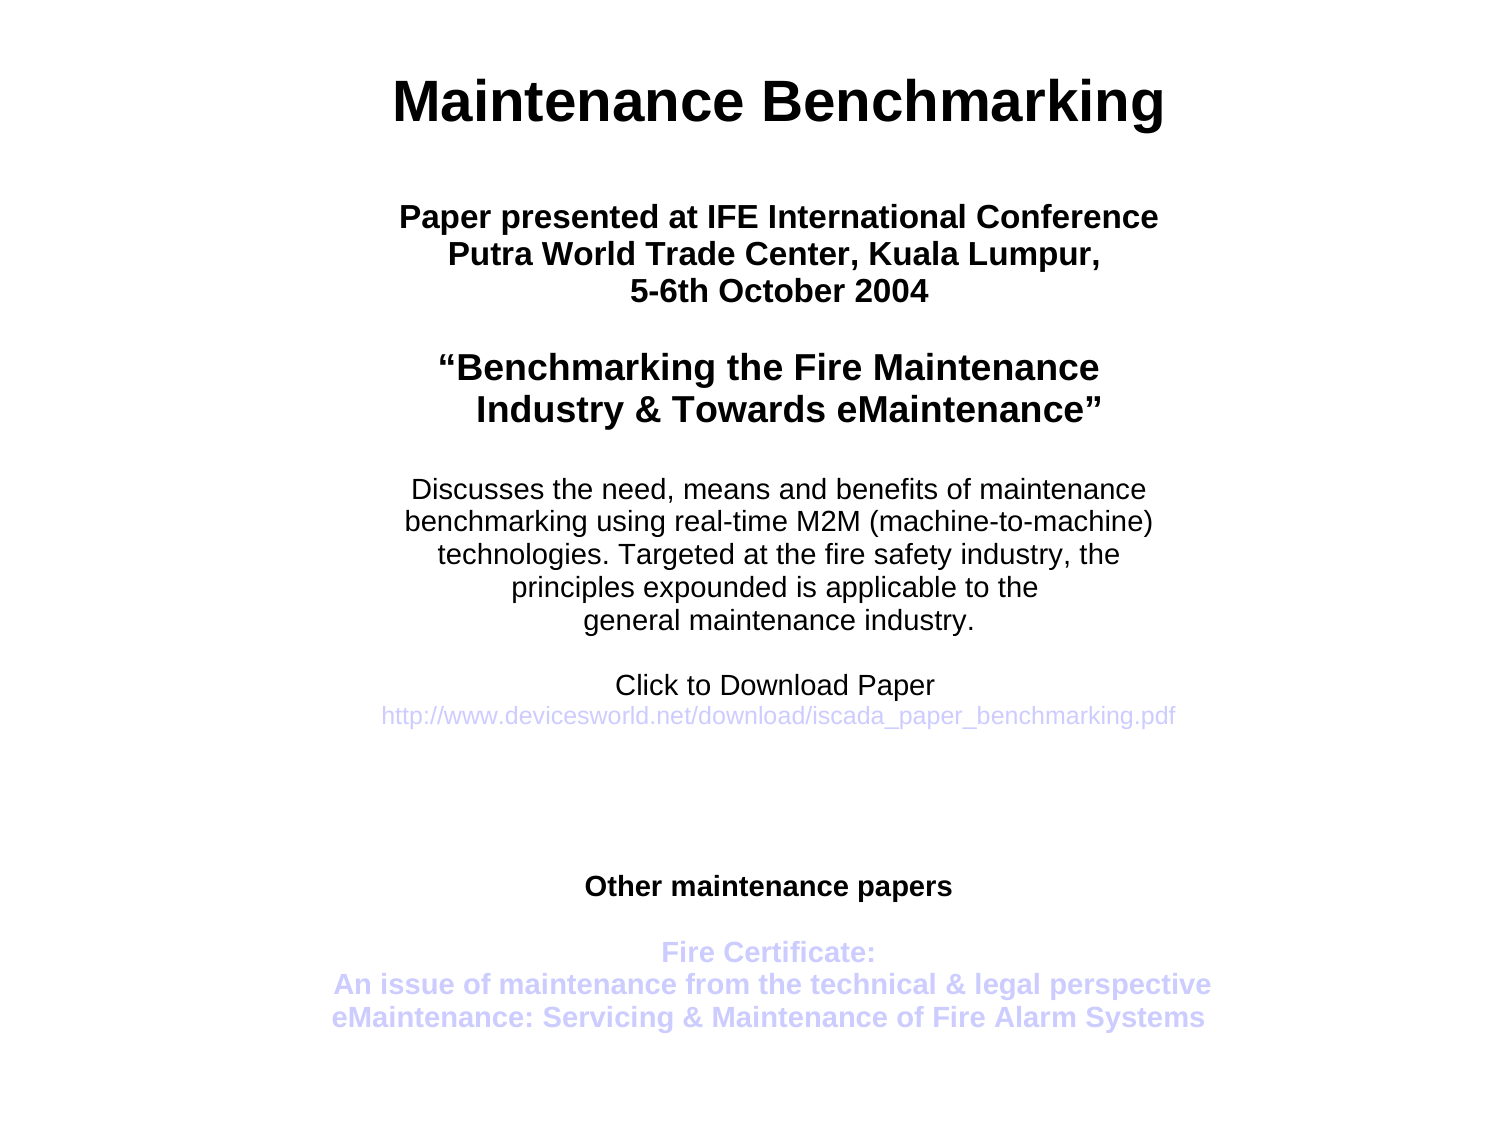

Maintenance Benchmarking
Paper presented at IFE International Conference
Putra World Trade Center, Kuala Lumpur,
5-6th October 2004
“Benchmarking the Fire Maintenance
 Industry & Towards eMaintenance”
Discusses the need, means and benefits of maintenance benchmarking using real-time M2M (machine-to-machine) technologies. Targeted at the fire safety industry, the principles expounded is applicable to the
general maintenance industry.
Click to Download Paper http://www.devicesworld.net/download/iscada_paper_benchmarking.pdf
Other maintenance papers
Fire Certificate: An issue of maintenance from the technical & legal perspective
eMaintenance: Servicing & Maintenance of Fire Alarm Systems